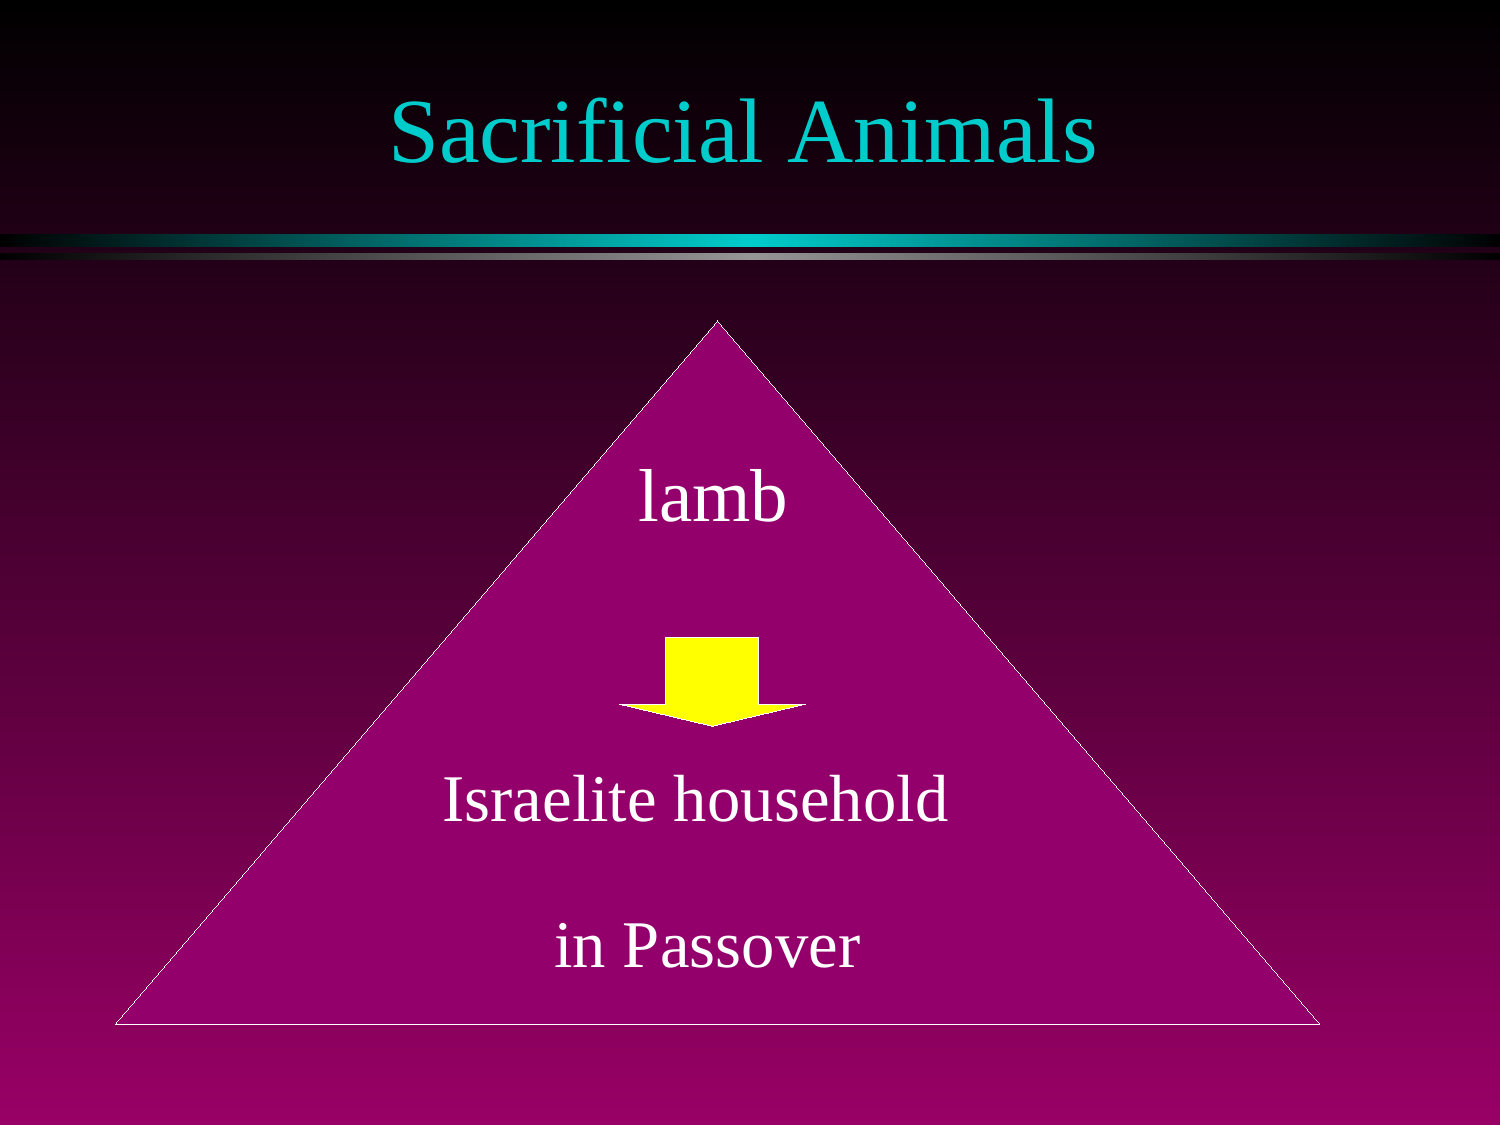

# Sacrificial Animals
lamb
Israelite household
in Passover